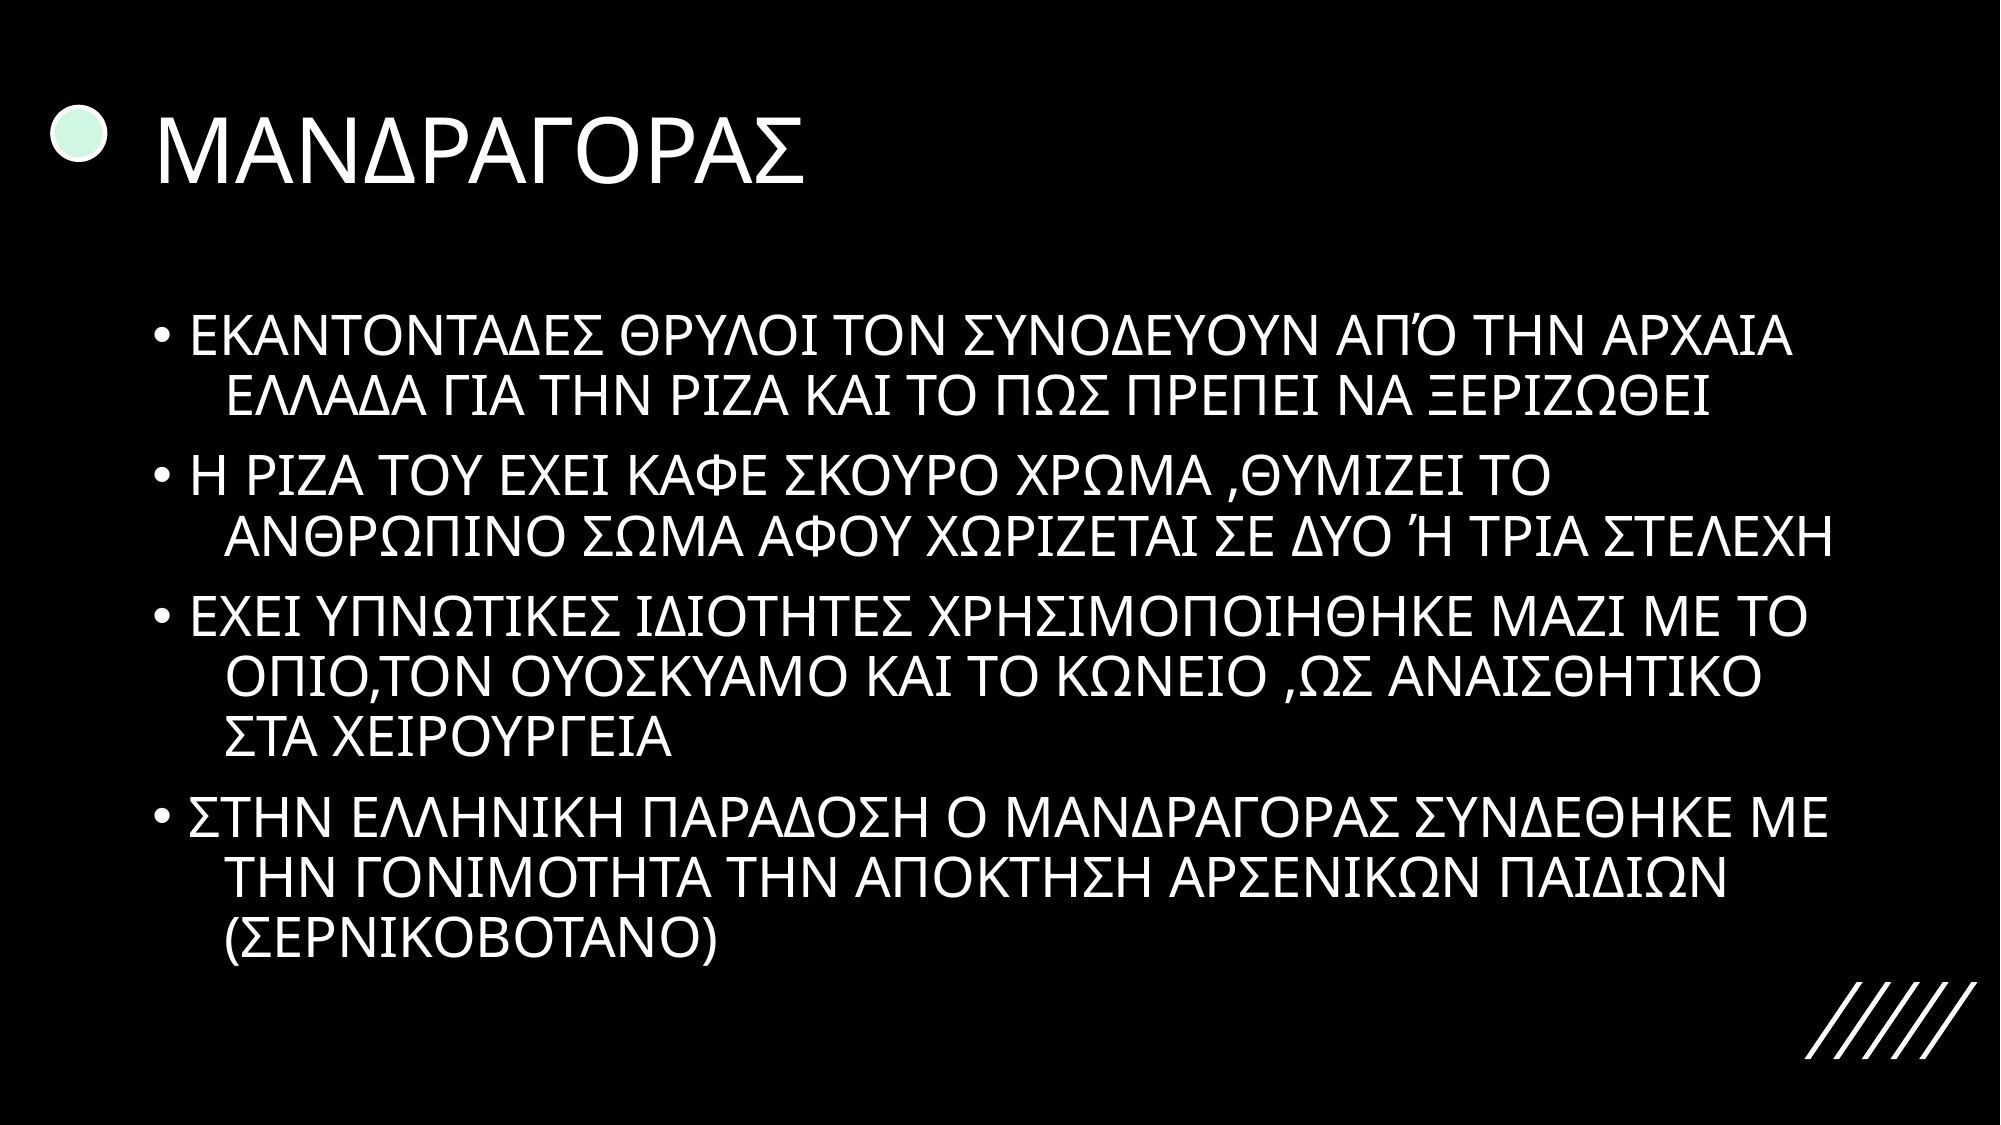

# ΜΑΝΔΡΑΓΟΡΑΣ
ΕΚΑΝΤΟΝΤΑΔΕΣ ΘΡΥΛΟΙ ΤΟΝ ΣΥΝΟΔΕΥΟΥΝ ΑΠΌ ΤΗΝ ΑΡΧΑΙΑ ΕΛΛΑΔΑ ΓΙΑ ΤΗΝ ΡΙΖΑ ΚΑΙ ΤΟ ΠΩΣ ΠΡΕΠΕΙ ΝΑ ΞΕΡΙΖΩΘΕΙ
Η ΡΙΖΑ ΤΟΥ ΕΧΕΙ ΚΑΦΕ ΣΚΟΥΡΟ ΧΡΩΜΑ ,ΘΥΜΙΖΕΙ ΤΟ ΑΝΘΡΩΠΙΝΟ ΣΩΜΑ ΑΦΟΥ ΧΩΡΙΖΕΤΑΙ ΣΕ ΔΥΟ Ή ΤΡΙΑ ΣΤΕΛΕΧΗ
ΕΧΕΙ ΥΠΝΩΤΙΚΕΣ ΙΔΙΟΤΗΤΕΣ ΧΡΗΣΙΜΟΠΟΙΗΘΗΚΕ ΜΑΖΙ ΜΕ ΤΟ ΟΠΙΟ,ΤΟΝ ΟΥΟΣΚΥΑΜΟ ΚΑΙ ΤΟ ΚΩΝΕΙΟ ,ΩΣ ΑΝΑΙΣΘΗΤΙΚΟ ΣΤΑ ΧΕΙΡΟΥΡΓΕΙΑ
ΣΤΗΝ ΕΛΛΗΝΙΚΗ ΠΑΡΑΔΟΣΗ Ο ΜΑΝΔΡΑΓΟΡΑΣ ΣΥΝΔΕΘΗΚΕ ΜΕ ΤΗΝ ΓΟΝΙΜΟΤΗΤΑ ΤΗΝ ΑΠΟΚΤΗΣΗ ΑΡΣΕΝΙΚΩΝ ΠΑΙΔΙΩΝ (ΣΕΡΝΙΚΟΒΟΤΑΝΟ)